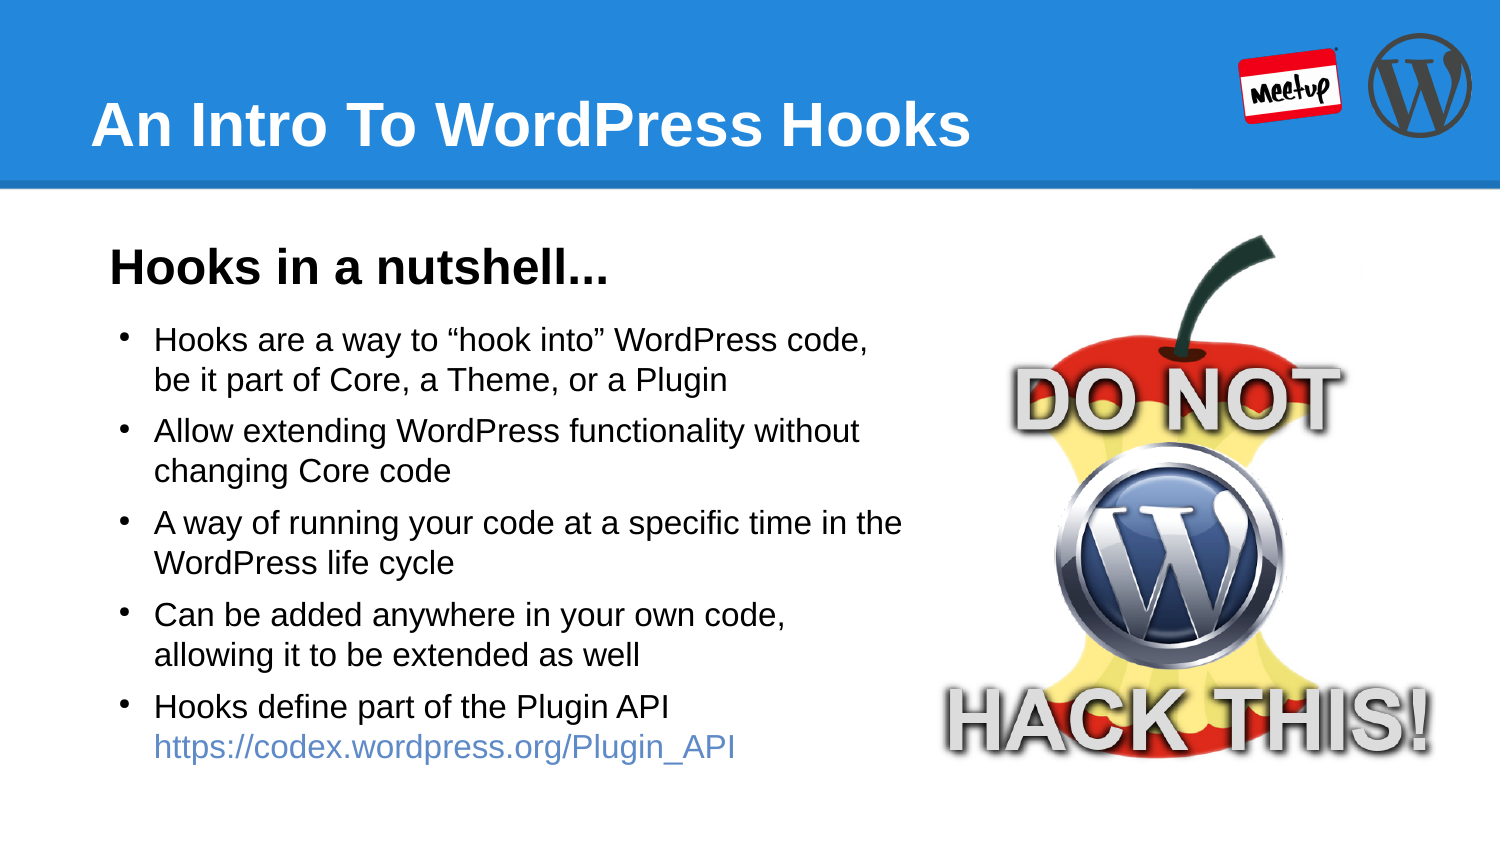

# An Intro To WordPress Hooks
Hooks in a nutshell...
Hooks are a way to “hook into” WordPress code, be it part of Core, a Theme, or a Plugin
Allow extending WordPress functionality without changing Core code
A way of running your code at a specific time in the WordPress life cycle
Can be added anywhere in your own code, allowing it to be extended as well
Hooks define part of the Plugin API
https://codex.wordpress.org/Plugin_API